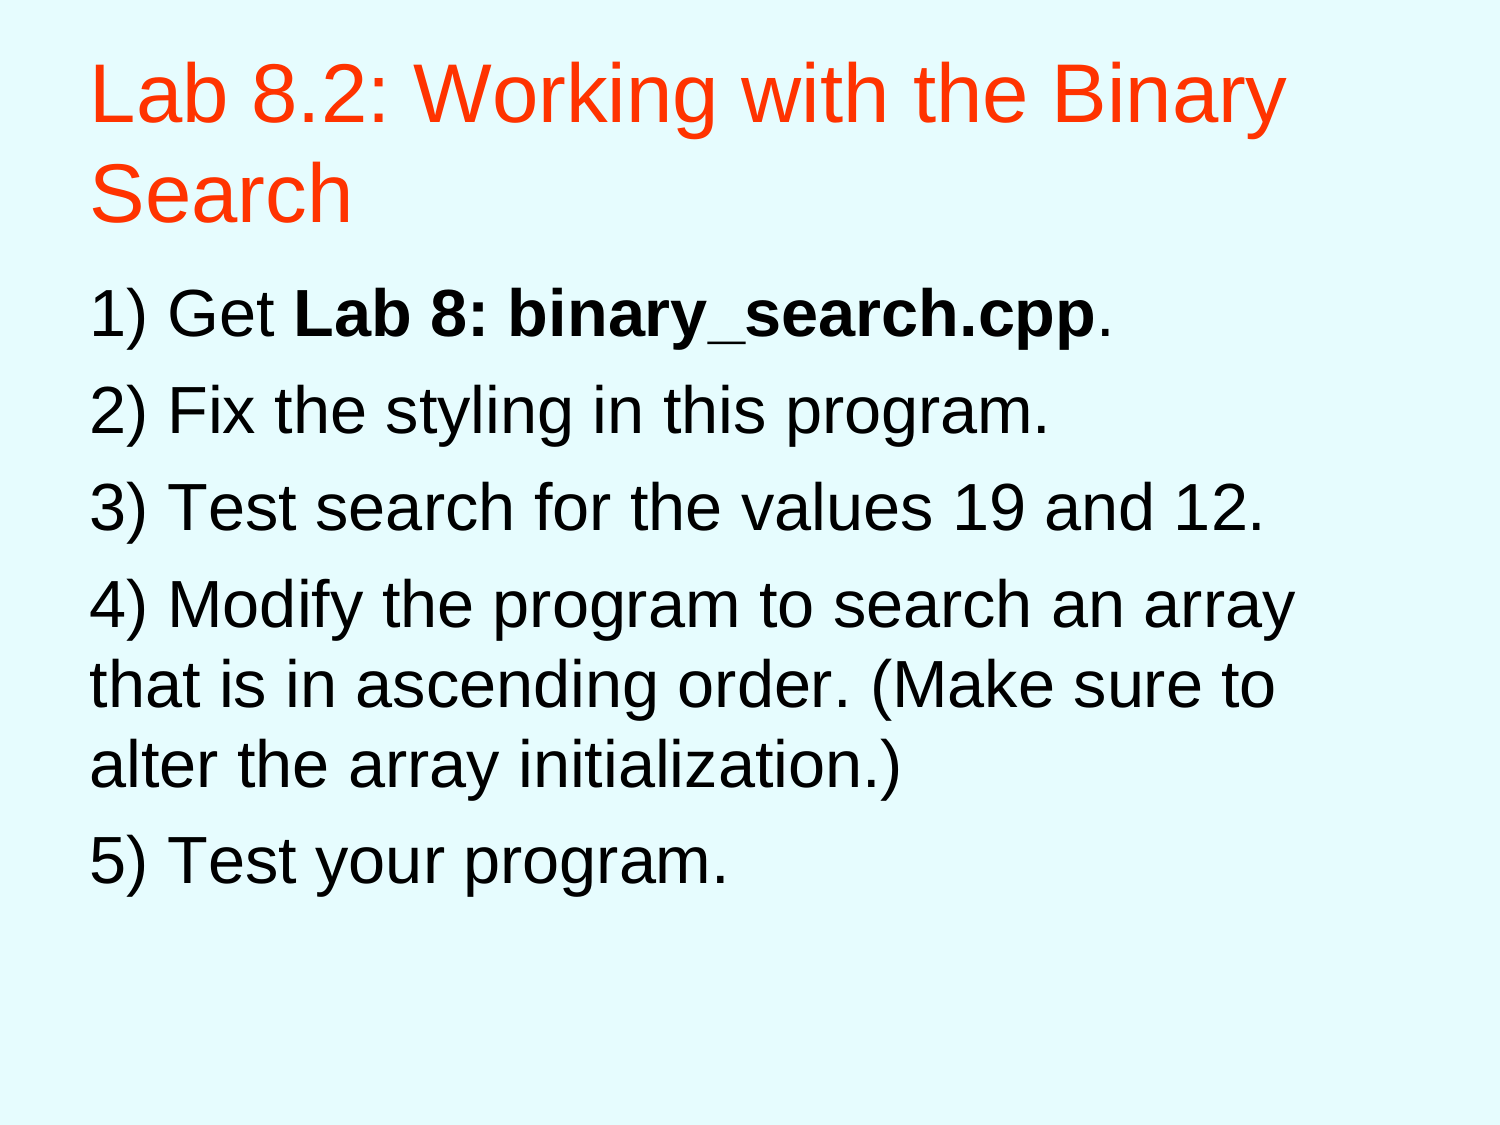

# Lab 8.2: Working with the Binary Search
 Get Lab 8: binary_search.cpp.
 Fix the styling in this program.
 Test search for the values 19 and 12.
 Modify the program to search an array that is in ascending order. (Make sure to alter the array initialization.)
 Test your program.